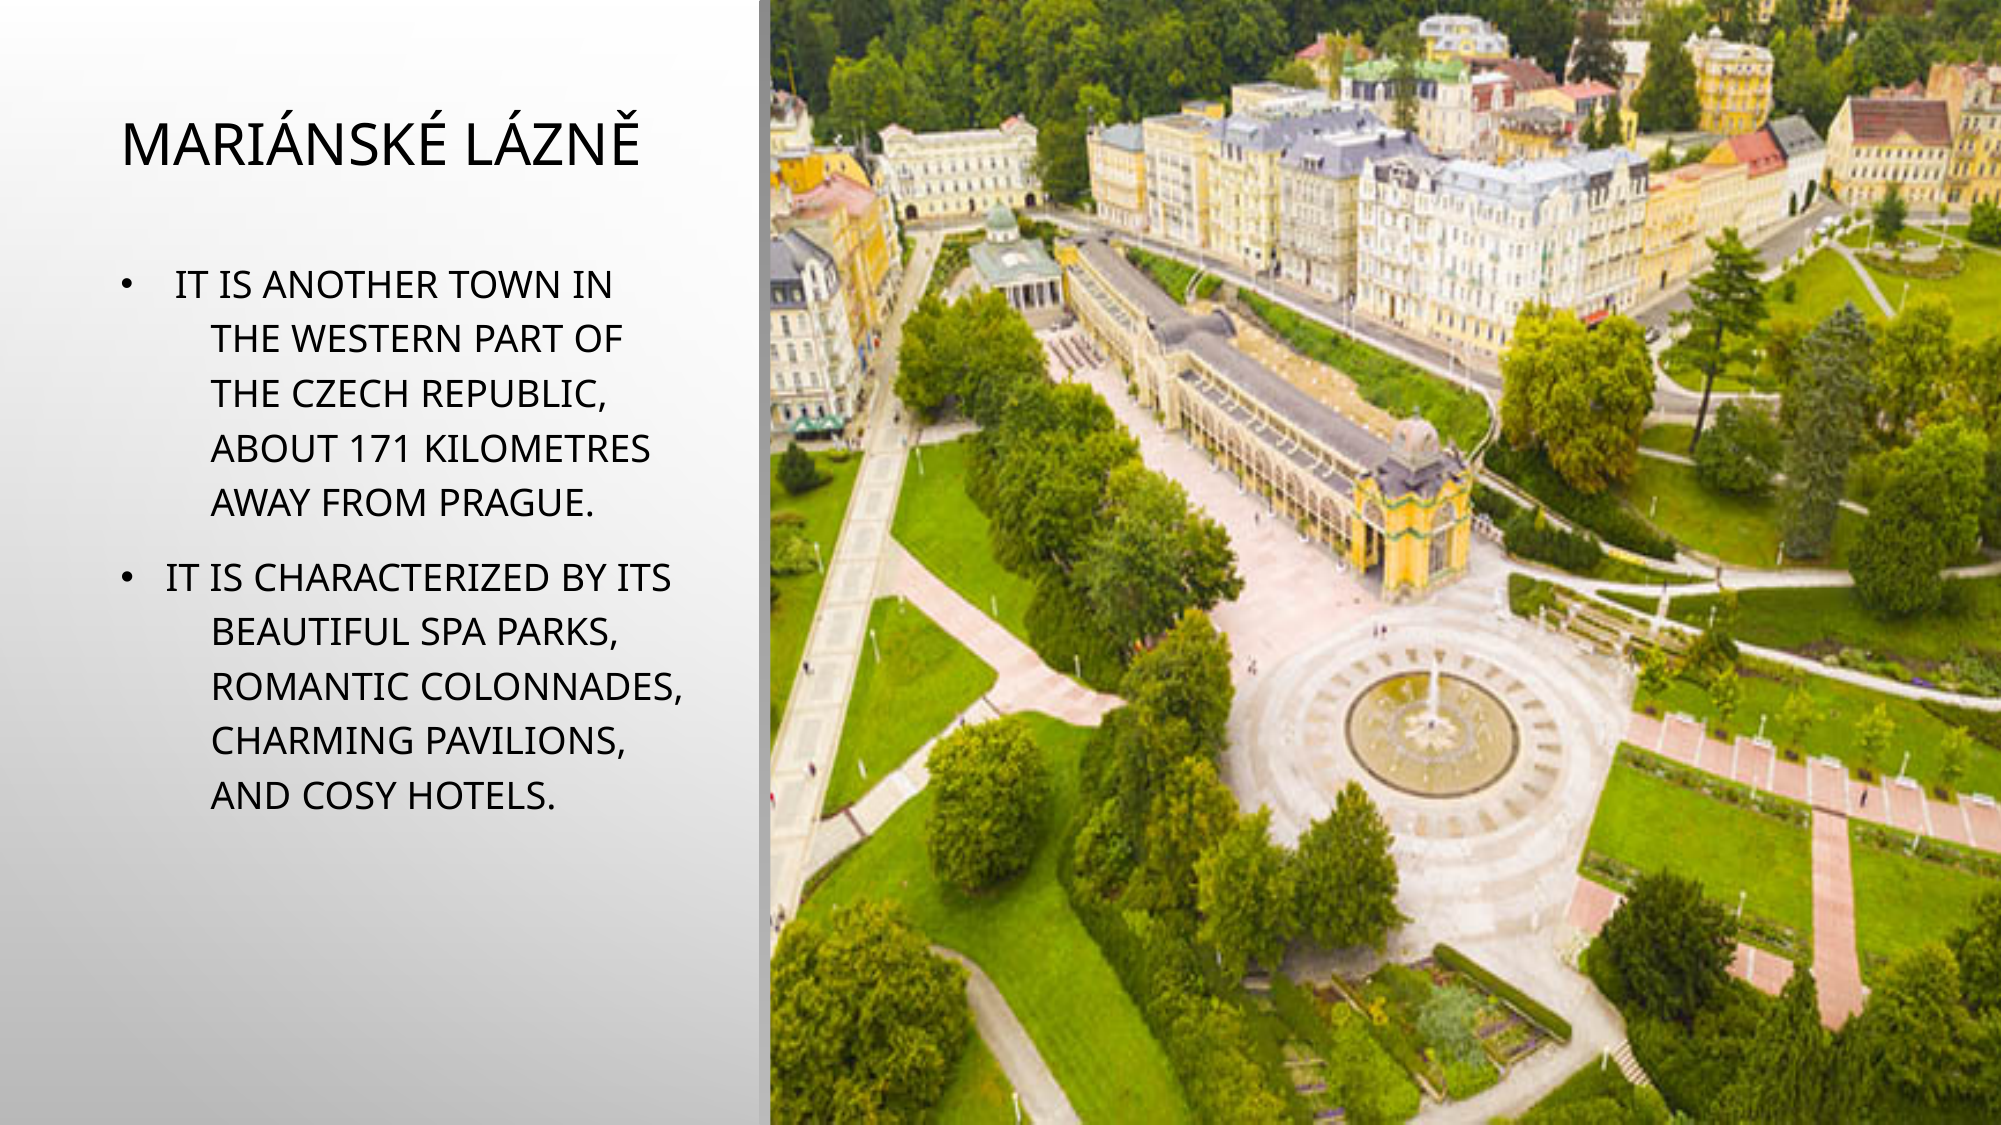

MARIÁNSKÉ LÁZNĚ
# it is another town in the western part of the Czech Republic, about 171 kilometres away from Prague.
It is characterized by its beautiful spa parks, romantic colonnades, charming pavilions, and cosy hotels.